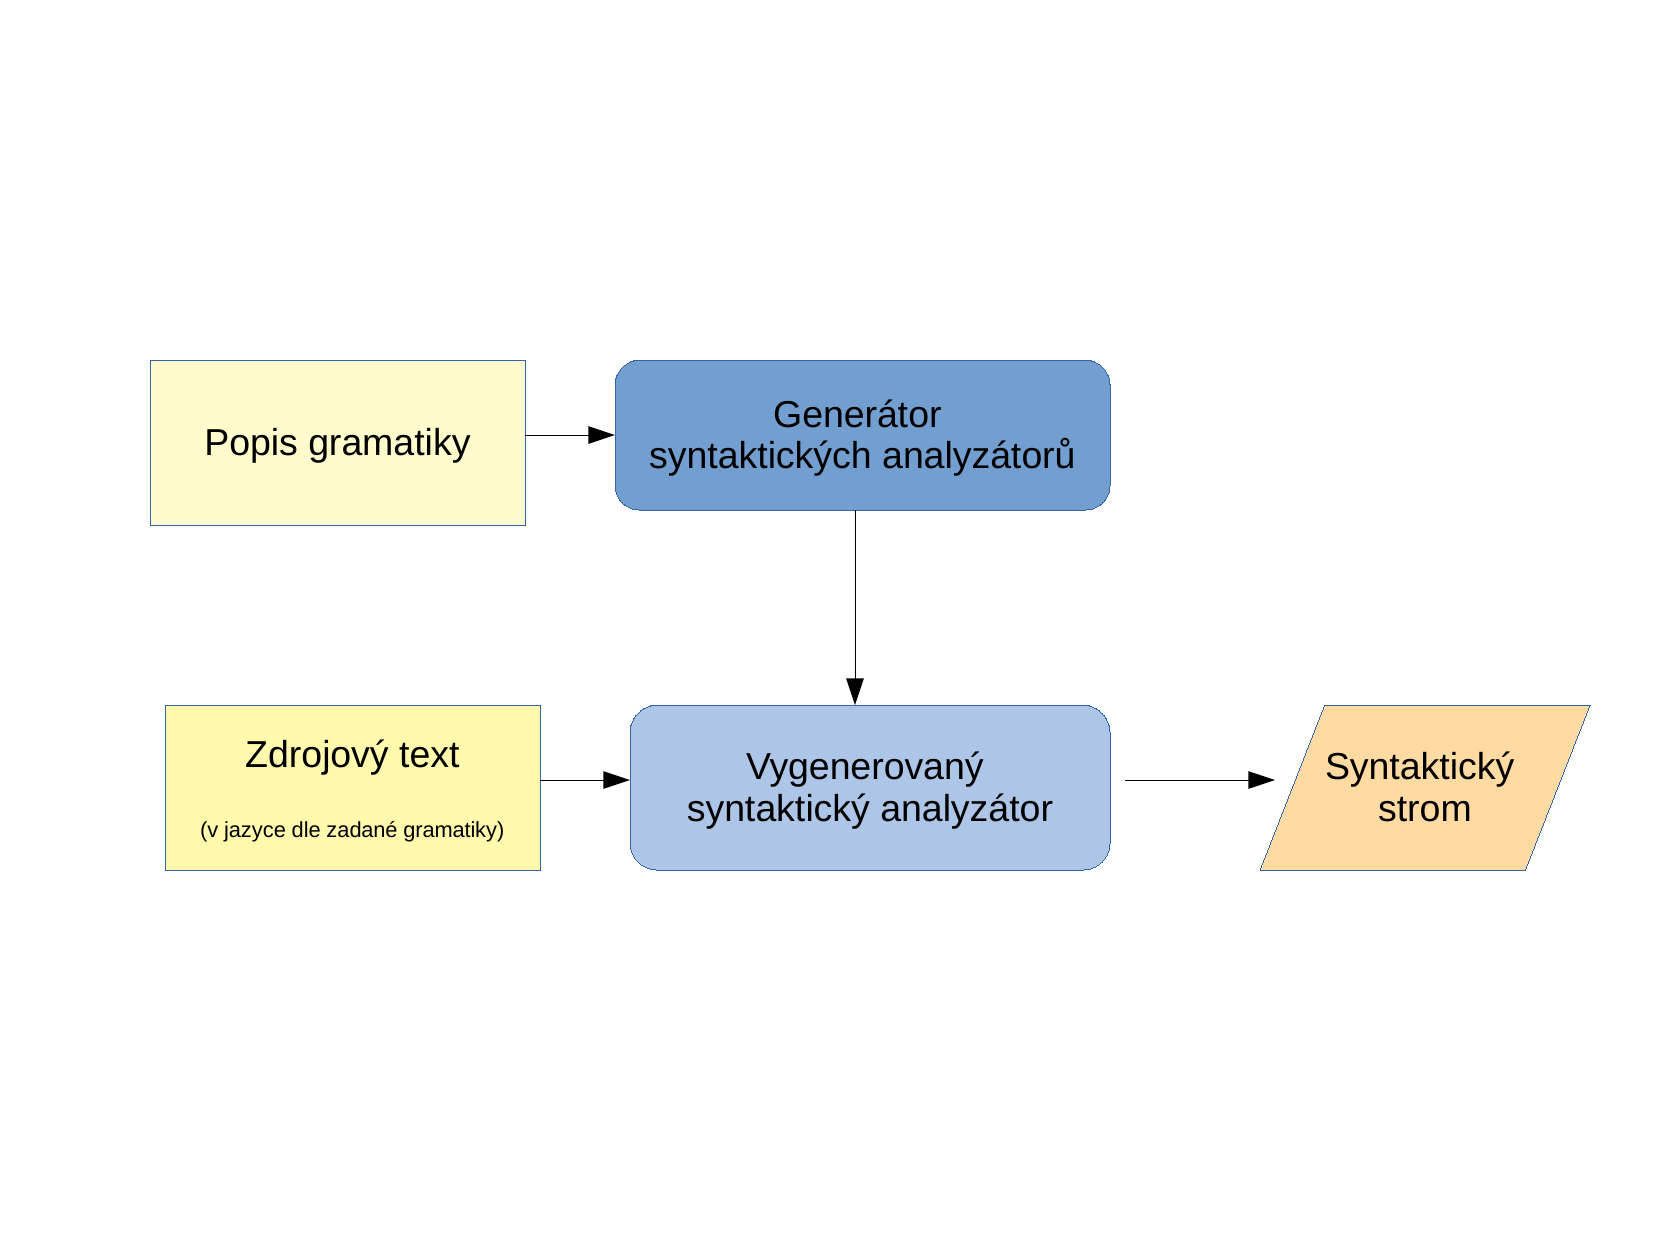

#
Popis gramatiky
Generátor
syntaktických analyzátorů
Zdrojový text
(v jazyce dle zadané gramatiky)
Vygenerovaný
syntaktický analyzátor
Syntaktický
strom